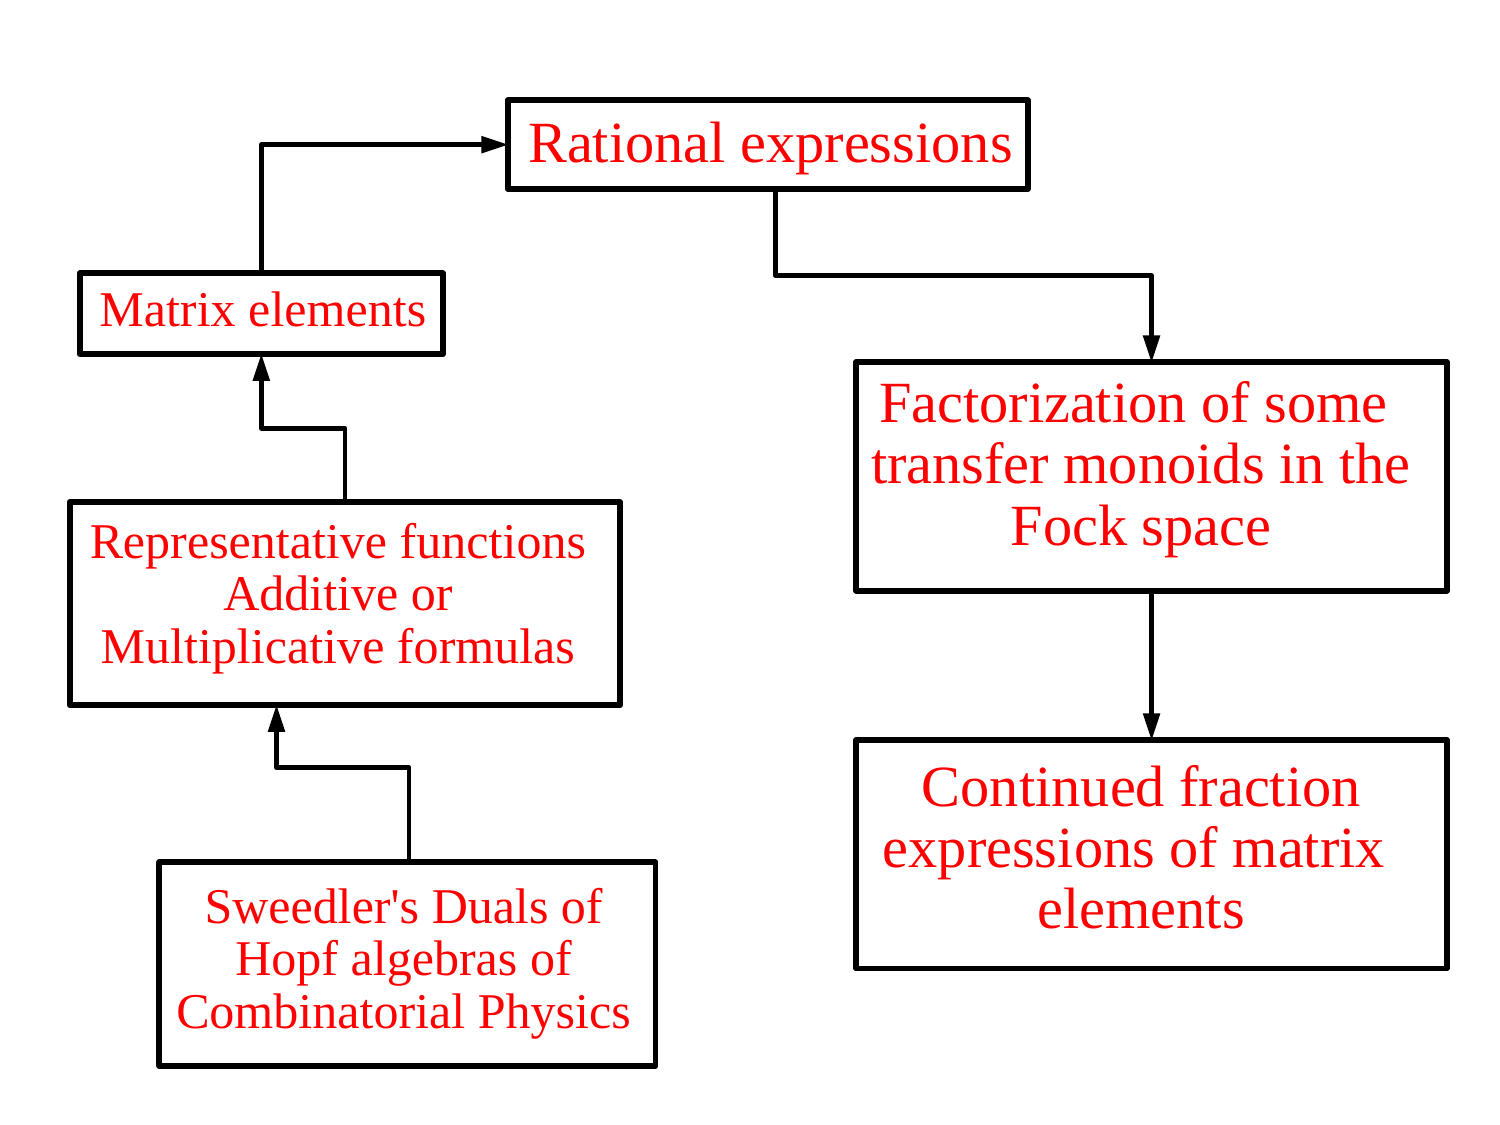

Rational expressions
Matrix elements
Factorization of some
transfer monoids in the
Fock space
Representative functions
Additive or Multiplicative formulas
Continued fraction expressions of matrix
elements
Sweedler's Duals of
Hopf algebras of
Combinatorial Physics